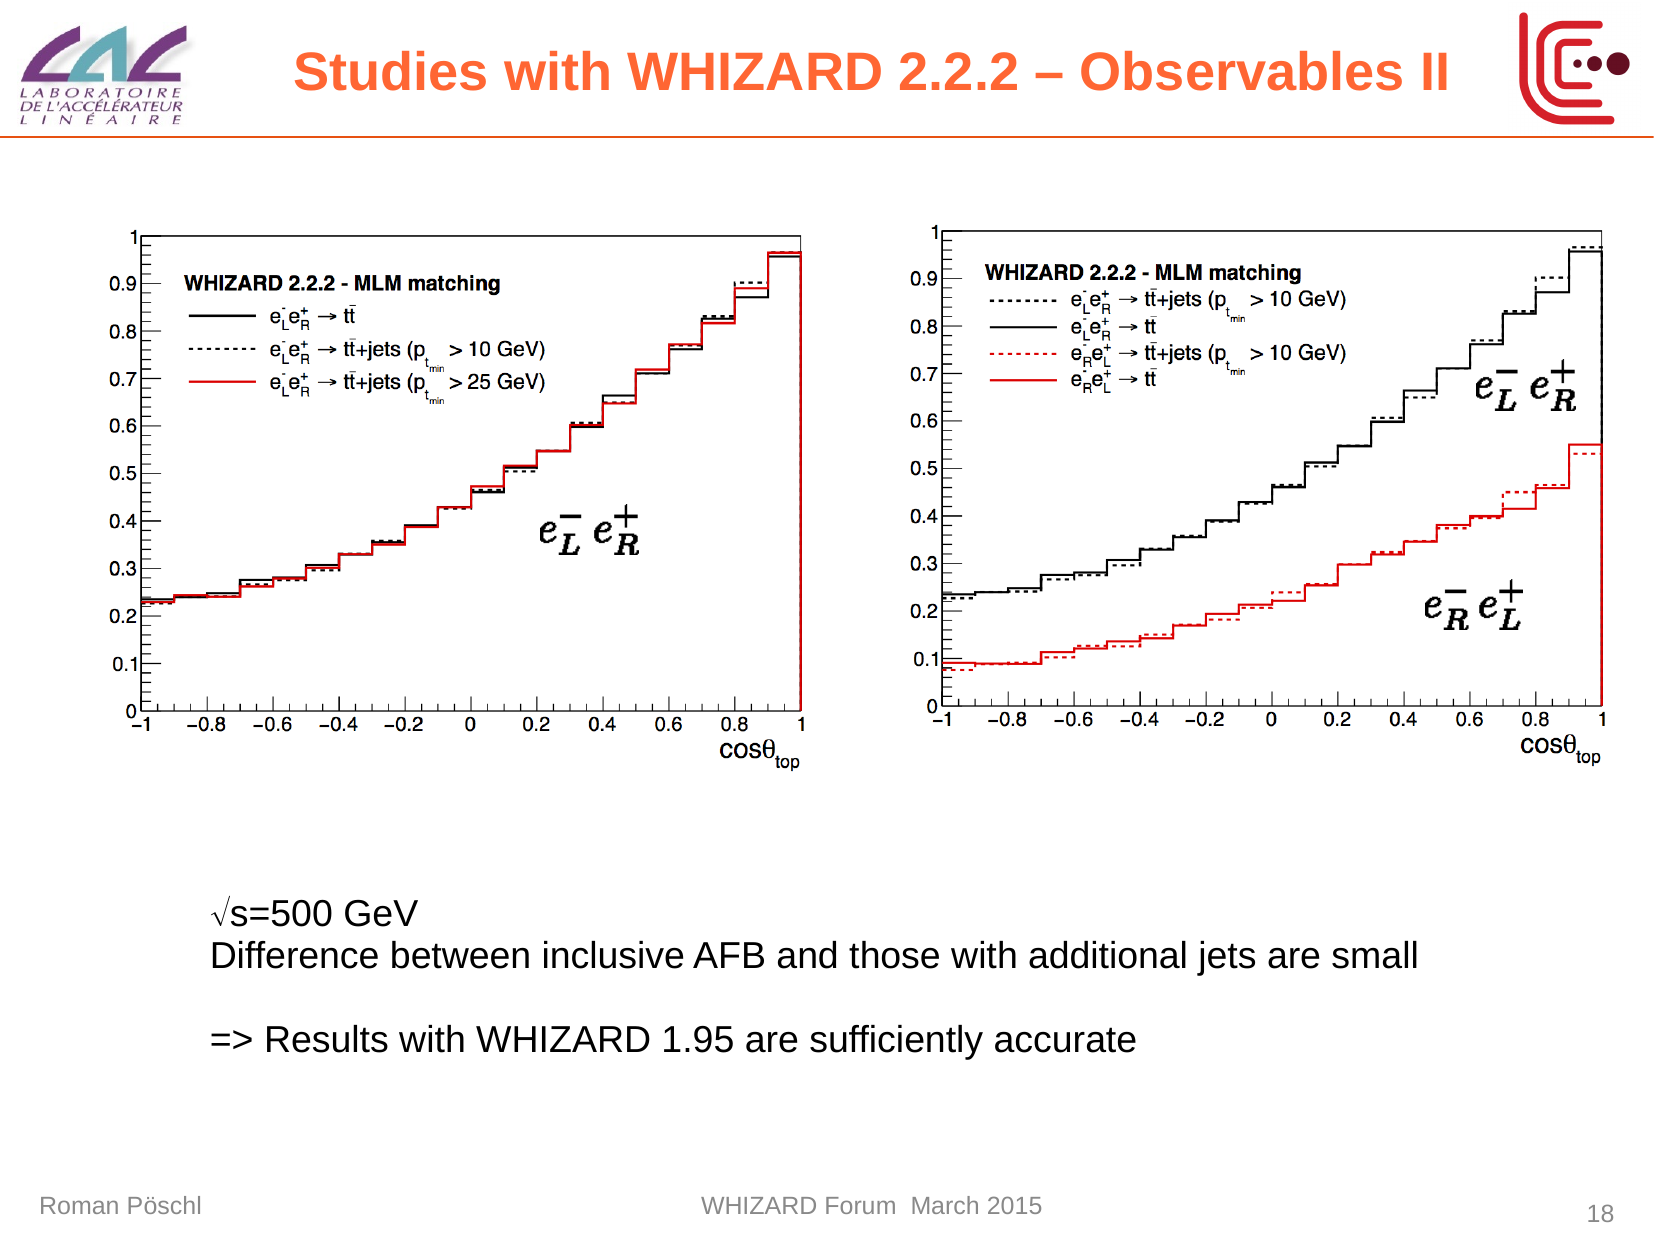

# Studies with WHIZARD 2.2.2 – Observables II
√s=500 GeV
Difference between inclusive AFB and those with additional jets are small
=> Results with WHIZARD 1.95 are sufficiently accurate